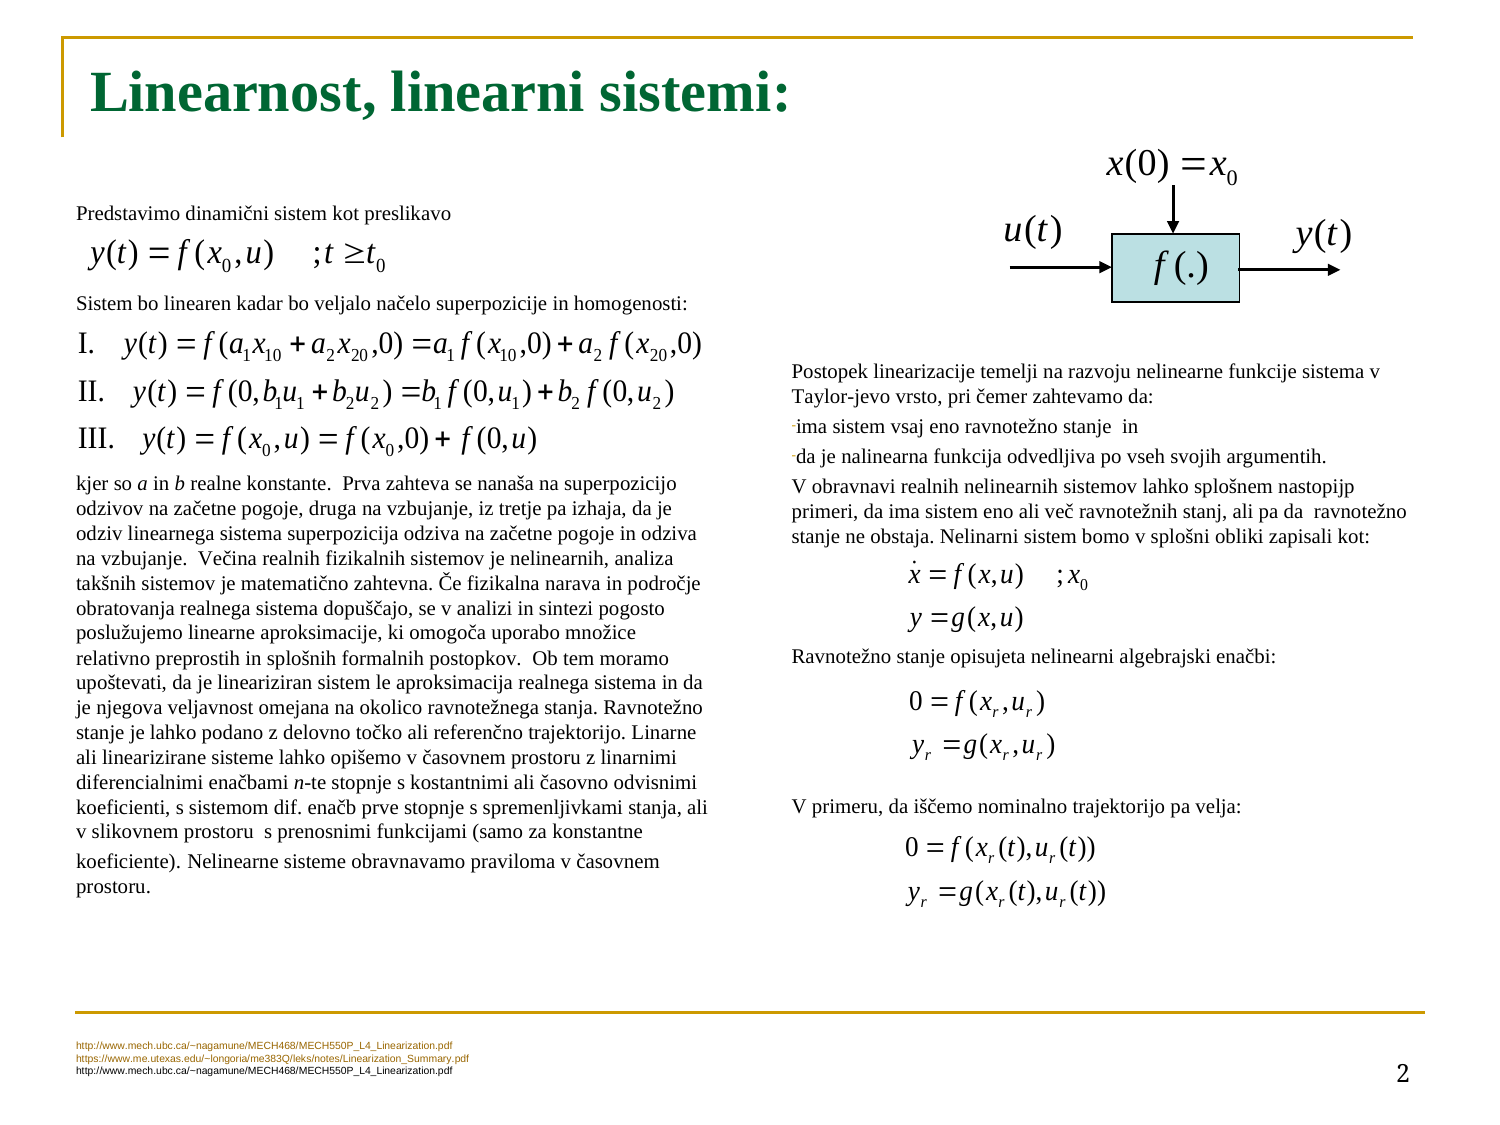

Linearnost, linearni sistemi:
Predstavimo dinamični sistem kot preslikavo
Sistem bo linearen kadar bo veljalo načelo superpozicije in homogenosti:
kjer so a in b realne konstante. Prva zahteva se nanaša na superpozicijo odzivov na začetne pogoje, druga na vzbujanje, iz tretje pa izhaja, da je odziv linearnega sistema superpozicija odziva na začetne pogoje in odziva na vzbujanje. Večina realnih fizikalnih sistemov je nelinearnih, analiza takšnih sistemov je matematično zahtevna. Če fizikalna narava in področje obratovanja realnega sistema dopuščajo, se v analizi in sintezi pogosto poslužujemo linearne aproksimacije, ki omogoča uporabo množice relativno preprostih in splošnih formalnih postopkov. Ob tem moramo upoštevati, da je lineariziran sistem le aproksimacija realnega sistema in da je njegova veljavnost omejana na okolico ravnotežnega stanja. Ravnotežno stanje je lahko podano z delovno točko ali referenčno trajektorijo. Linarne ali linearizirane sisteme lahko opišemo v časovnem prostoru z linarnimi diferencialnimi enačbami n-te stopnje s kostantnimi ali časovno odvisnimi koeficienti, s sistemom dif. enačb prve stopnje s spremenljivkami stanja, ali v slikovnem prostoru s prenosnimi funkcijami (samo za konstantne koeficiente). Nelinearne sisteme obravnavamo praviloma v časovnem prostoru.
http://www.mech.ubc.ca/~nagamune/MECH468/MECH550P_L4_Linearization.pdf
https://www.me.utexas.edu/~longoria/me383Q/leks/notes/Linearization_Summary.pdf
http://www.mech.ubc.ca/~nagamune/MECH468/MECH550P_L4_Linearization.pdf
:
# Postopek linearizacije temelji na razvoju nelinearne funkcije sistema v Taylor-jevo vrsto, pri čemer zahtevamo da:
ima sistem vsaj eno ravnotežno stanje in
da je nalinearna funkcija odvedljiva po vseh svojih argumentih.
V obravnavi realnih nelinearnih sistemov lahko splošnem nastopijp primeri, da ima sistem eno ali več ravnotežnih stanj, ali pa da ravnotežno stanje ne obstaja. Nelinarni sistem bomo v splošni obliki zapisali kot:
Ravnotežno stanje opisujeta nelinearni algebrajski enačbi:
V primeru, da iščemo nominalno trajektorijo pa velja: